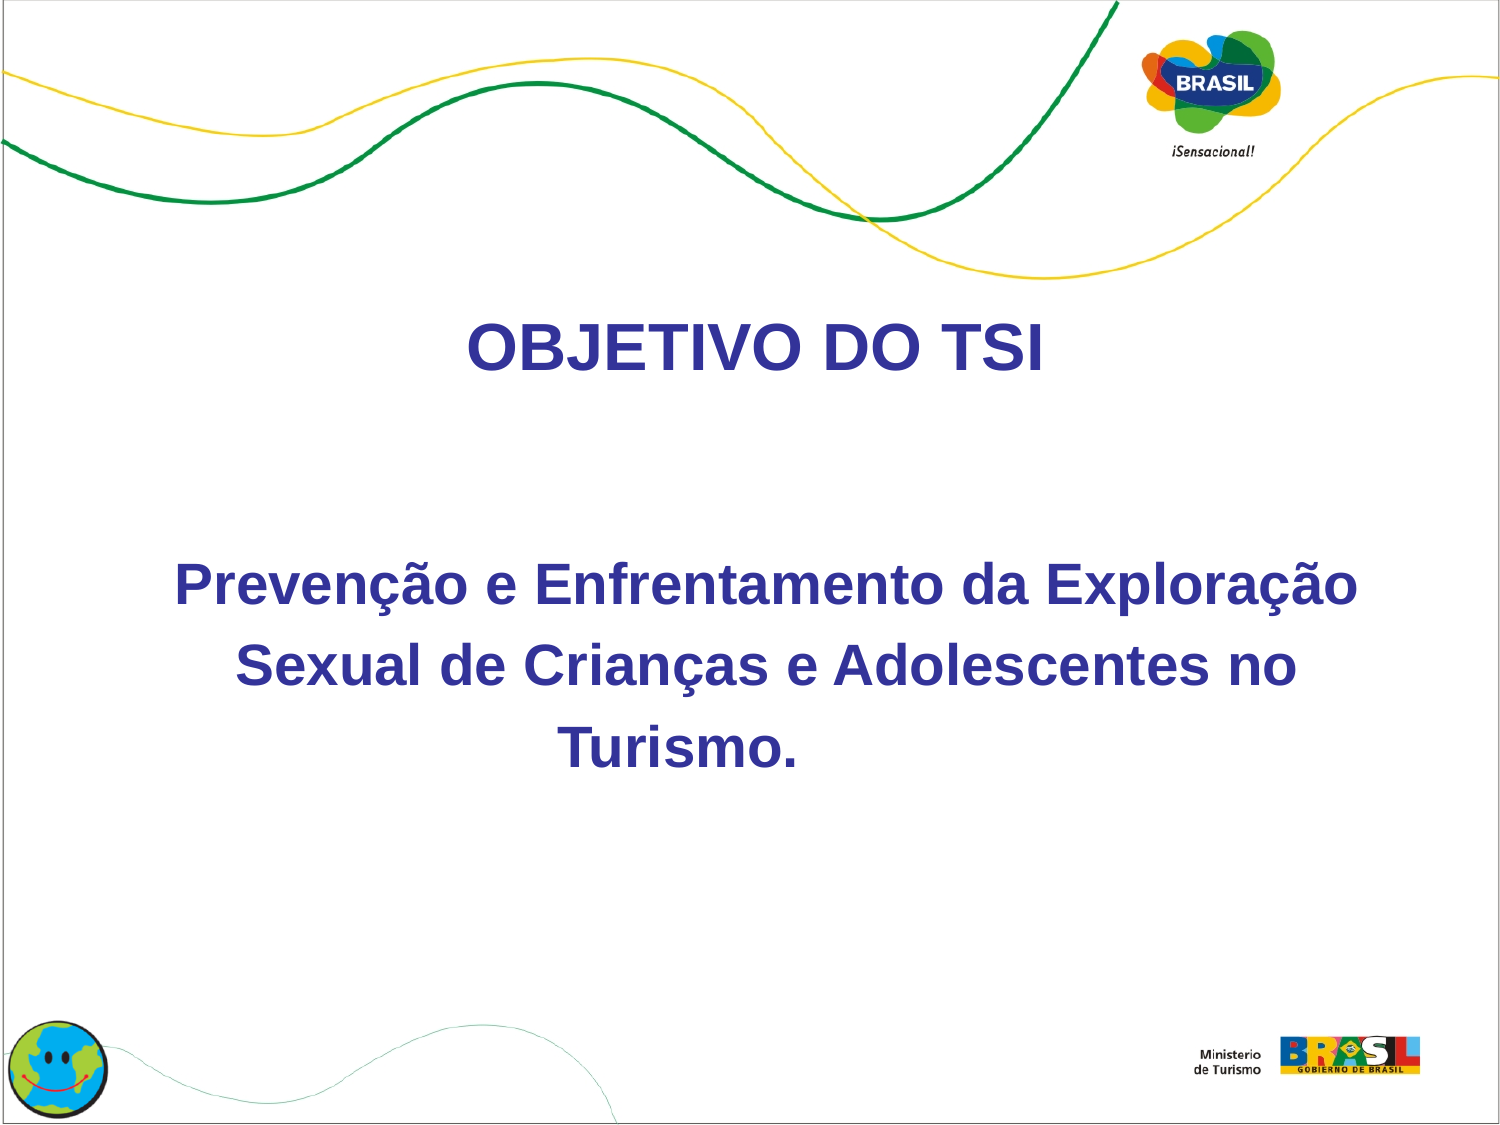

OBJETIVO DO TSI
Prevenção e Enfrentamento da Exploração Sexual de Crianças e Adolescentes no Turismo.